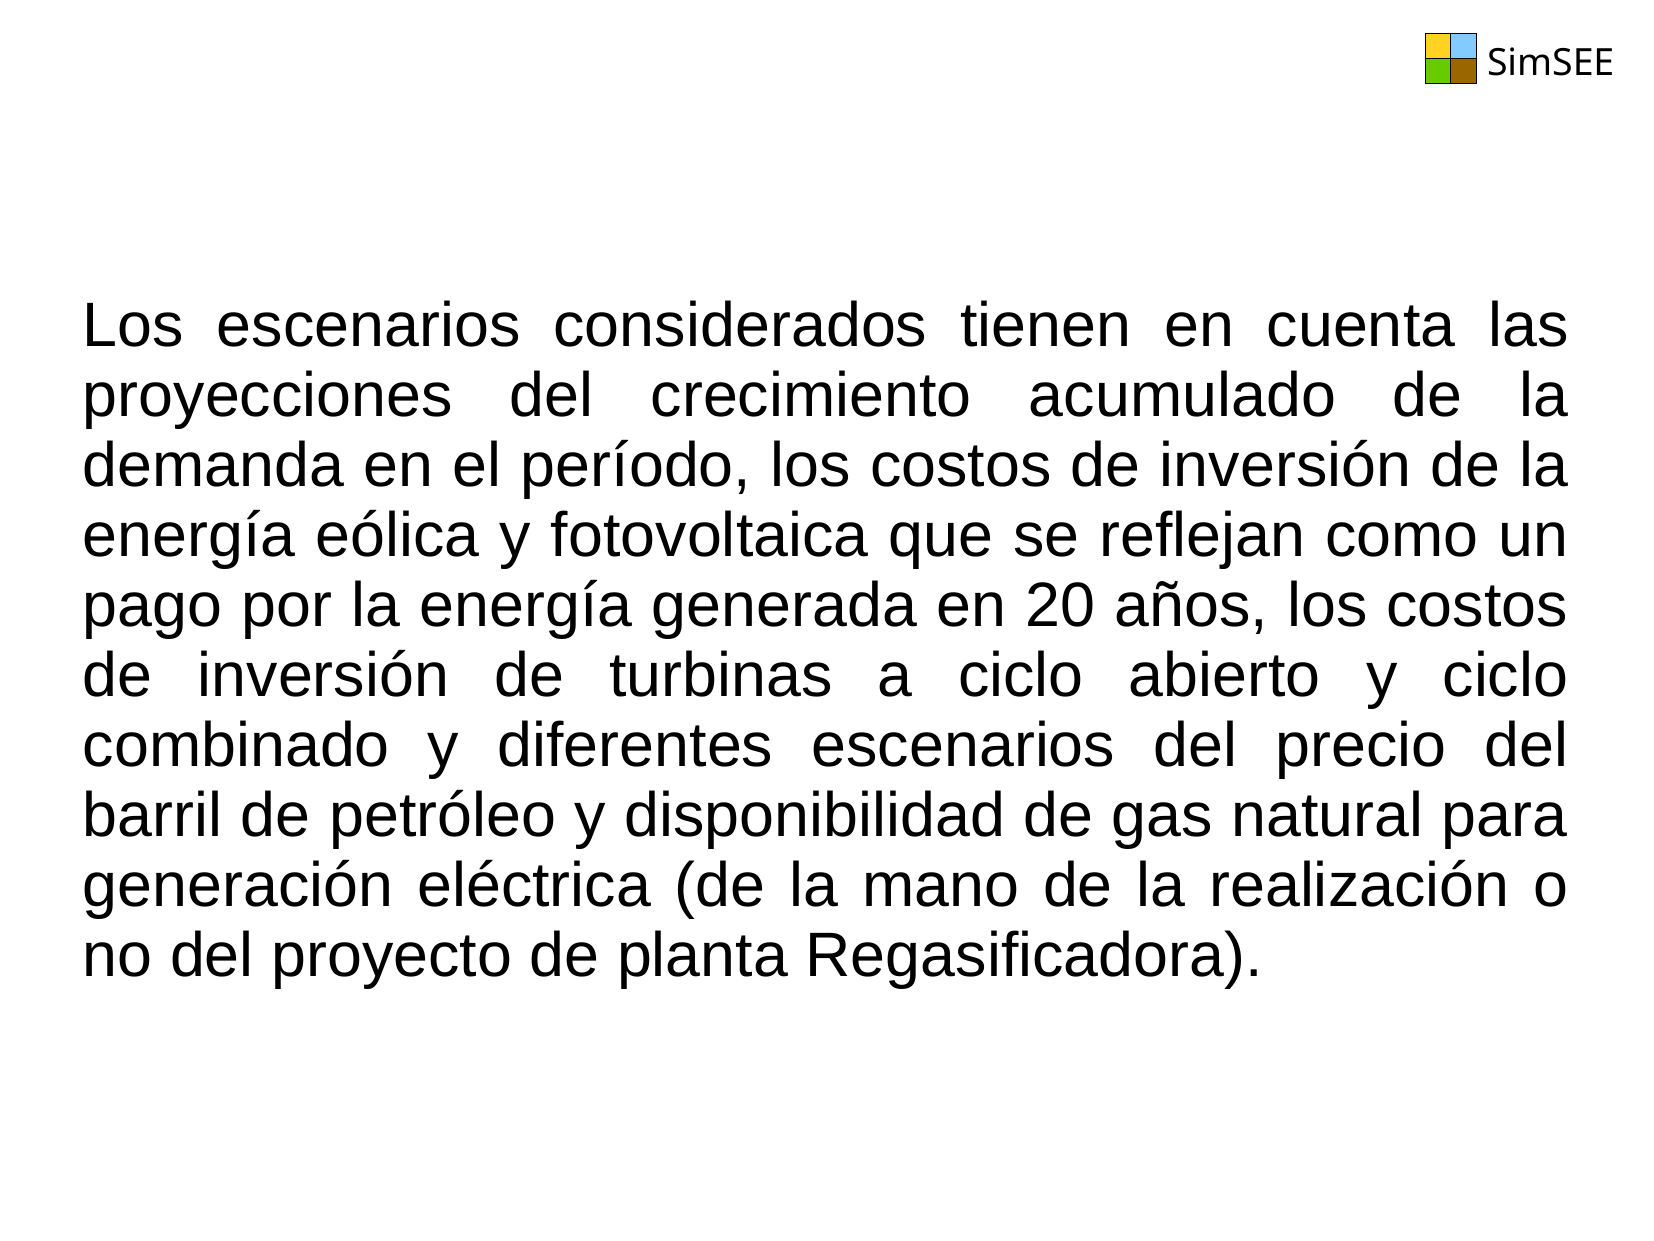

#
Los escenarios considerados tienen en cuenta las proyecciones del crecimiento acumulado de la demanda en el período, los costos de inversión de la energía eólica y fotovoltaica que se reflejan como un pago por la energía generada en 20 años, los costos de inversión de turbinas a ciclo abierto y ciclo combinado y diferentes escenarios del precio del barril de petróleo y disponibilidad de gas natural para generación eléctrica (de la mano de la realización o no del proyecto de planta Regasificadora).